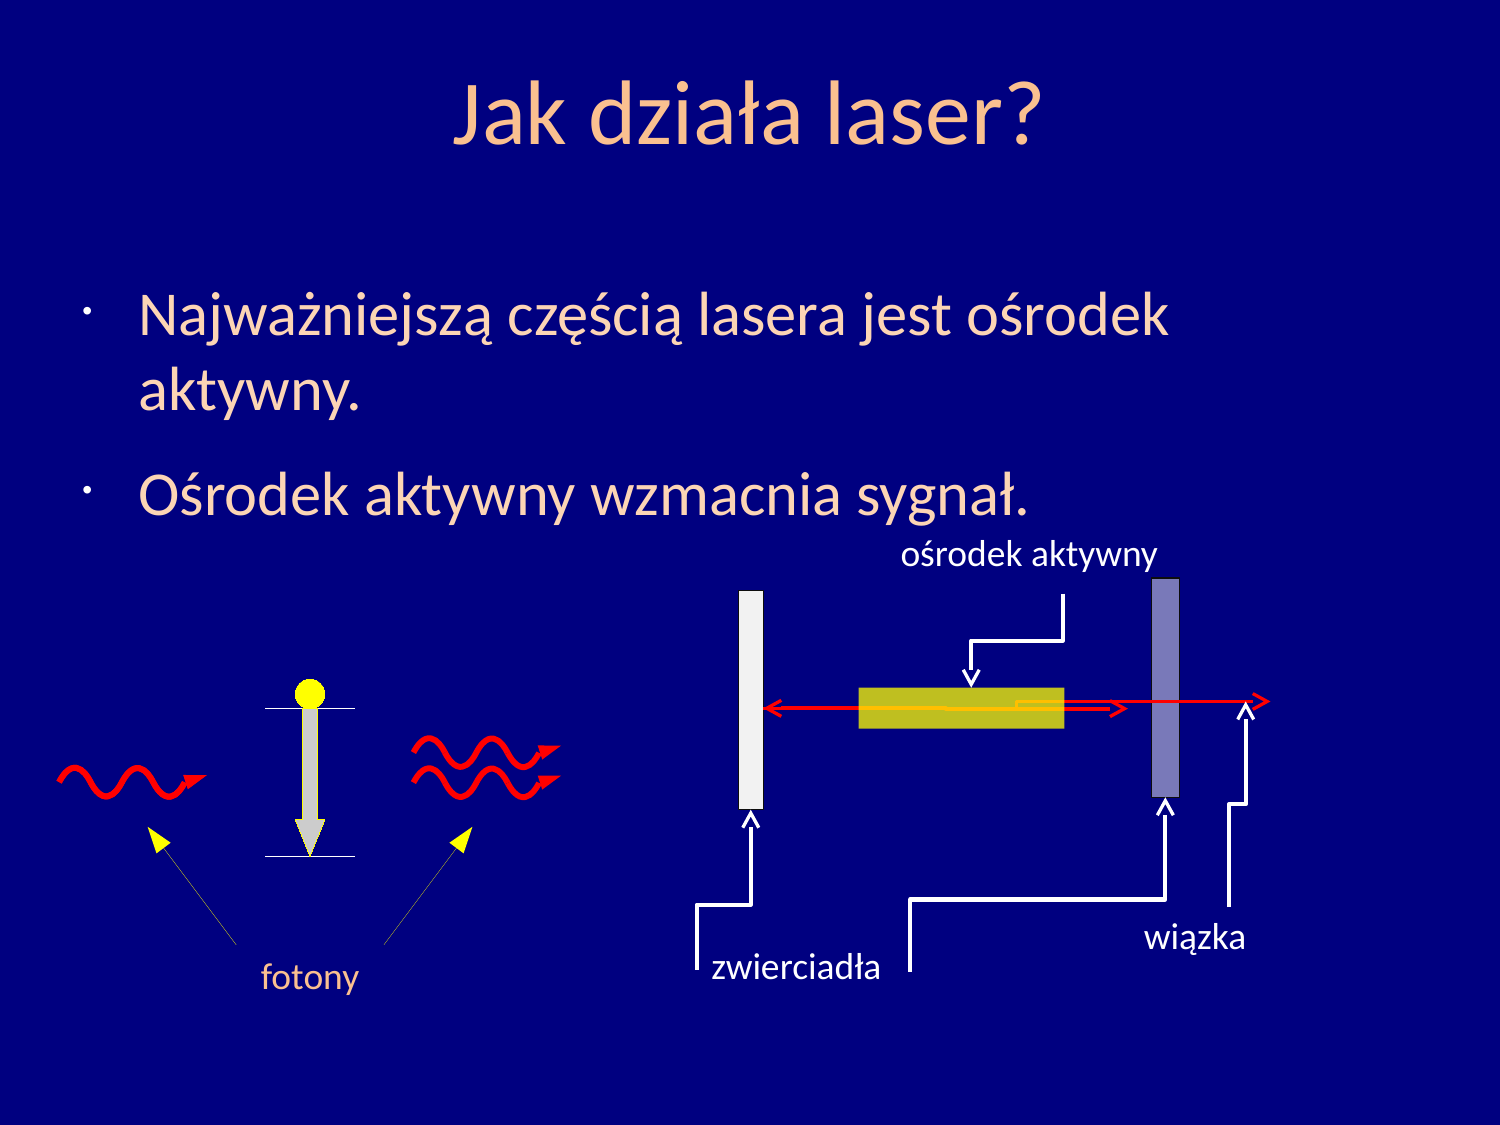

# Jak działa laser?
Najważniejszą częścią lasera jest ośrodek aktywny.
Ośrodek aktywny wzmacnia sygnał.
ośrodek aktywny
fotony
wiązka
zwierciadła